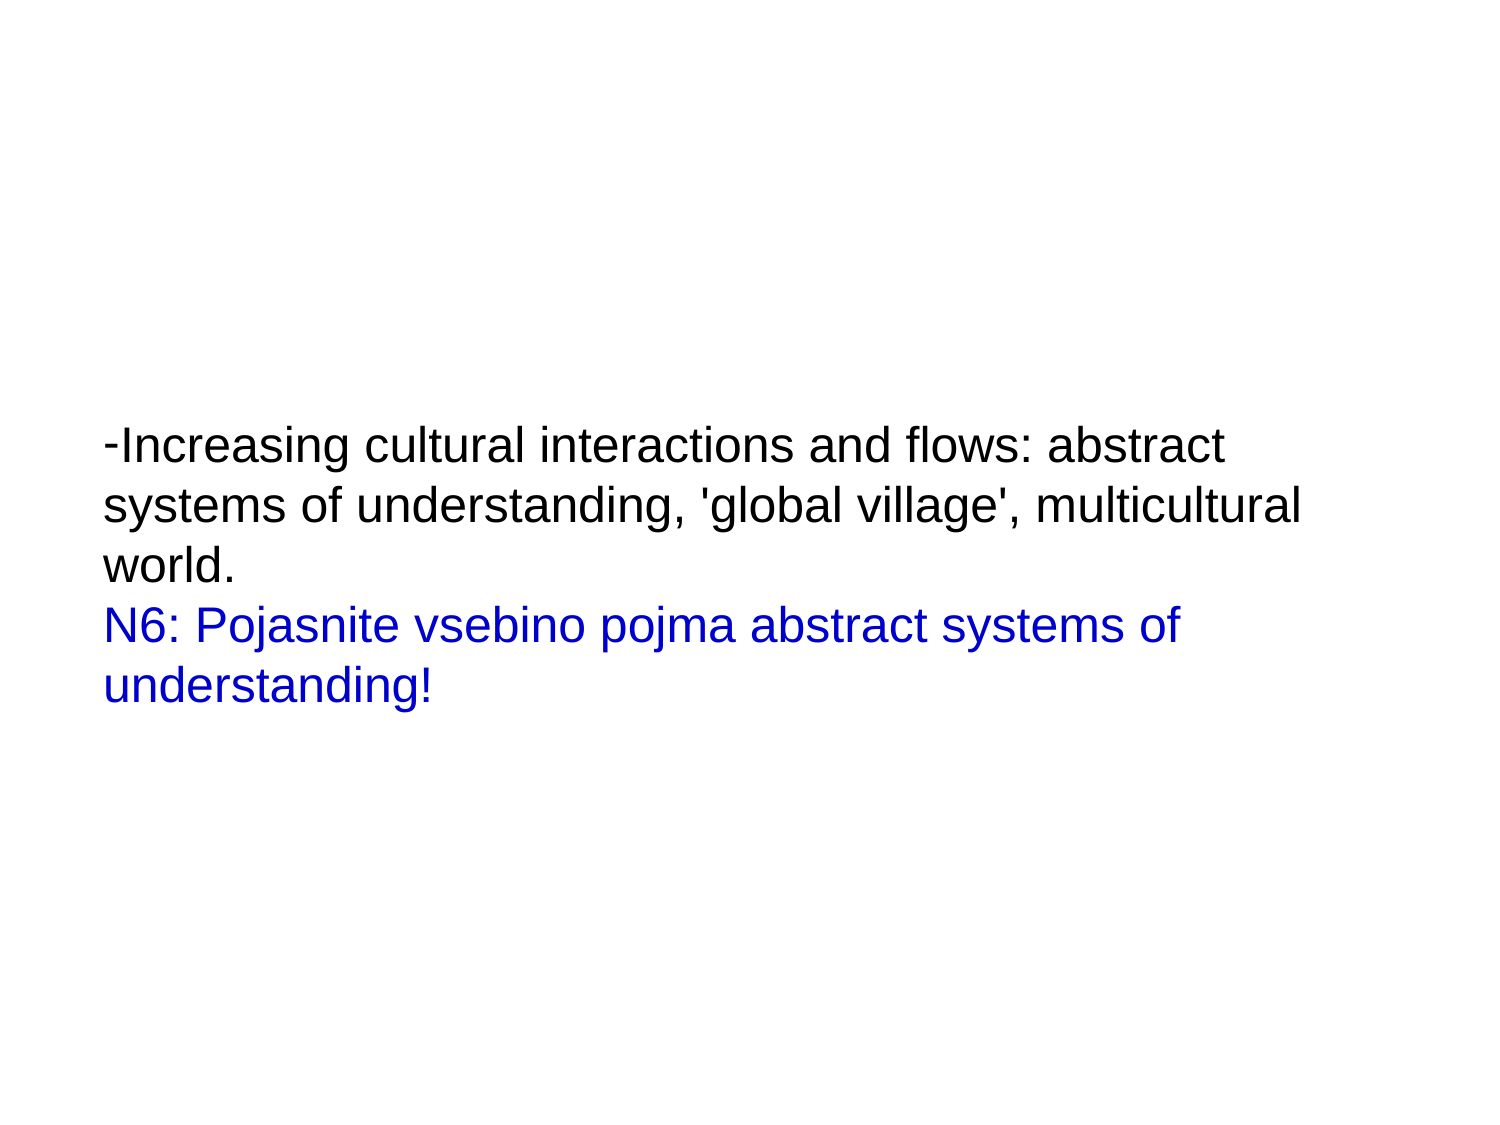

Increasing cultural interactions and flows: abstract systems of understanding, 'global village', multicultural world.
N6: Pojasnite vsebino pojma abstract systems of understanding!